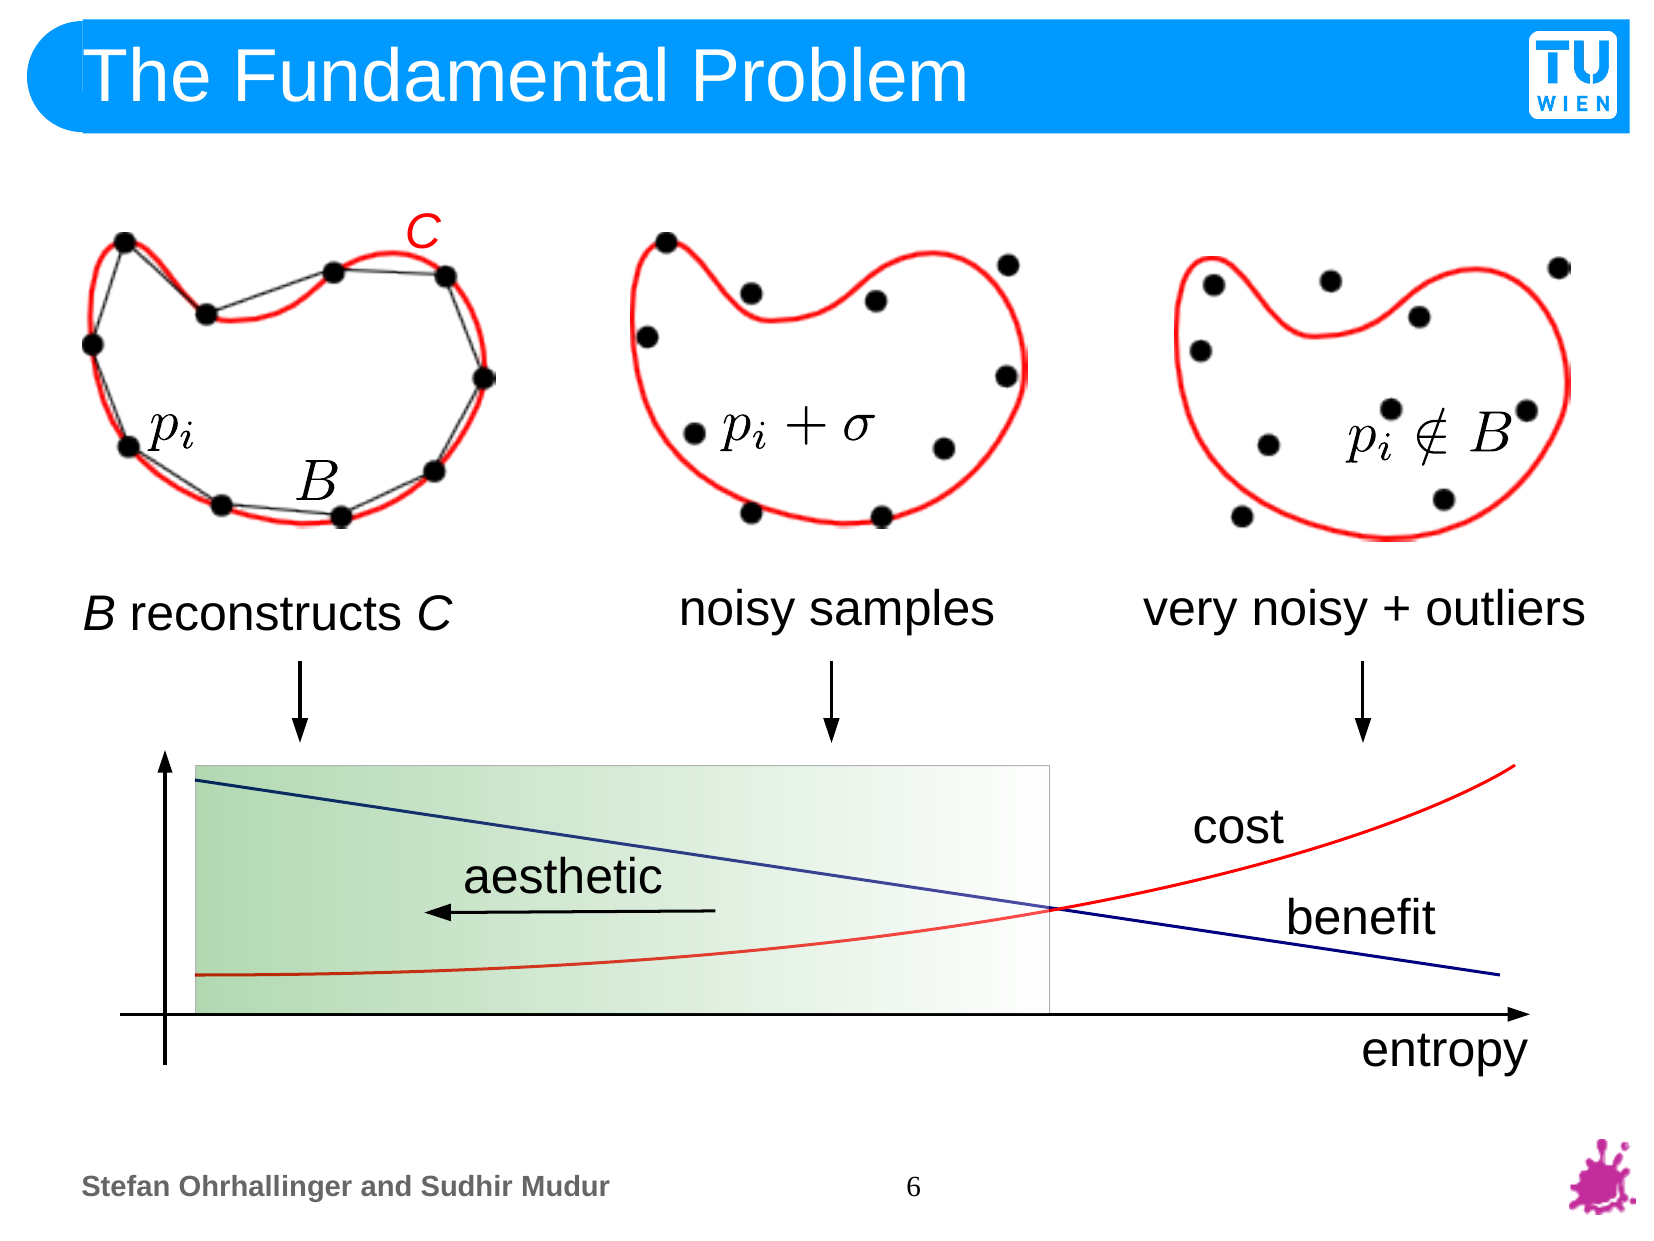

# The Fundamental Problem
C
noisy samples
very noisy + outliers
B reconstructs C
cost
aesthetic
benefit
entropy
6